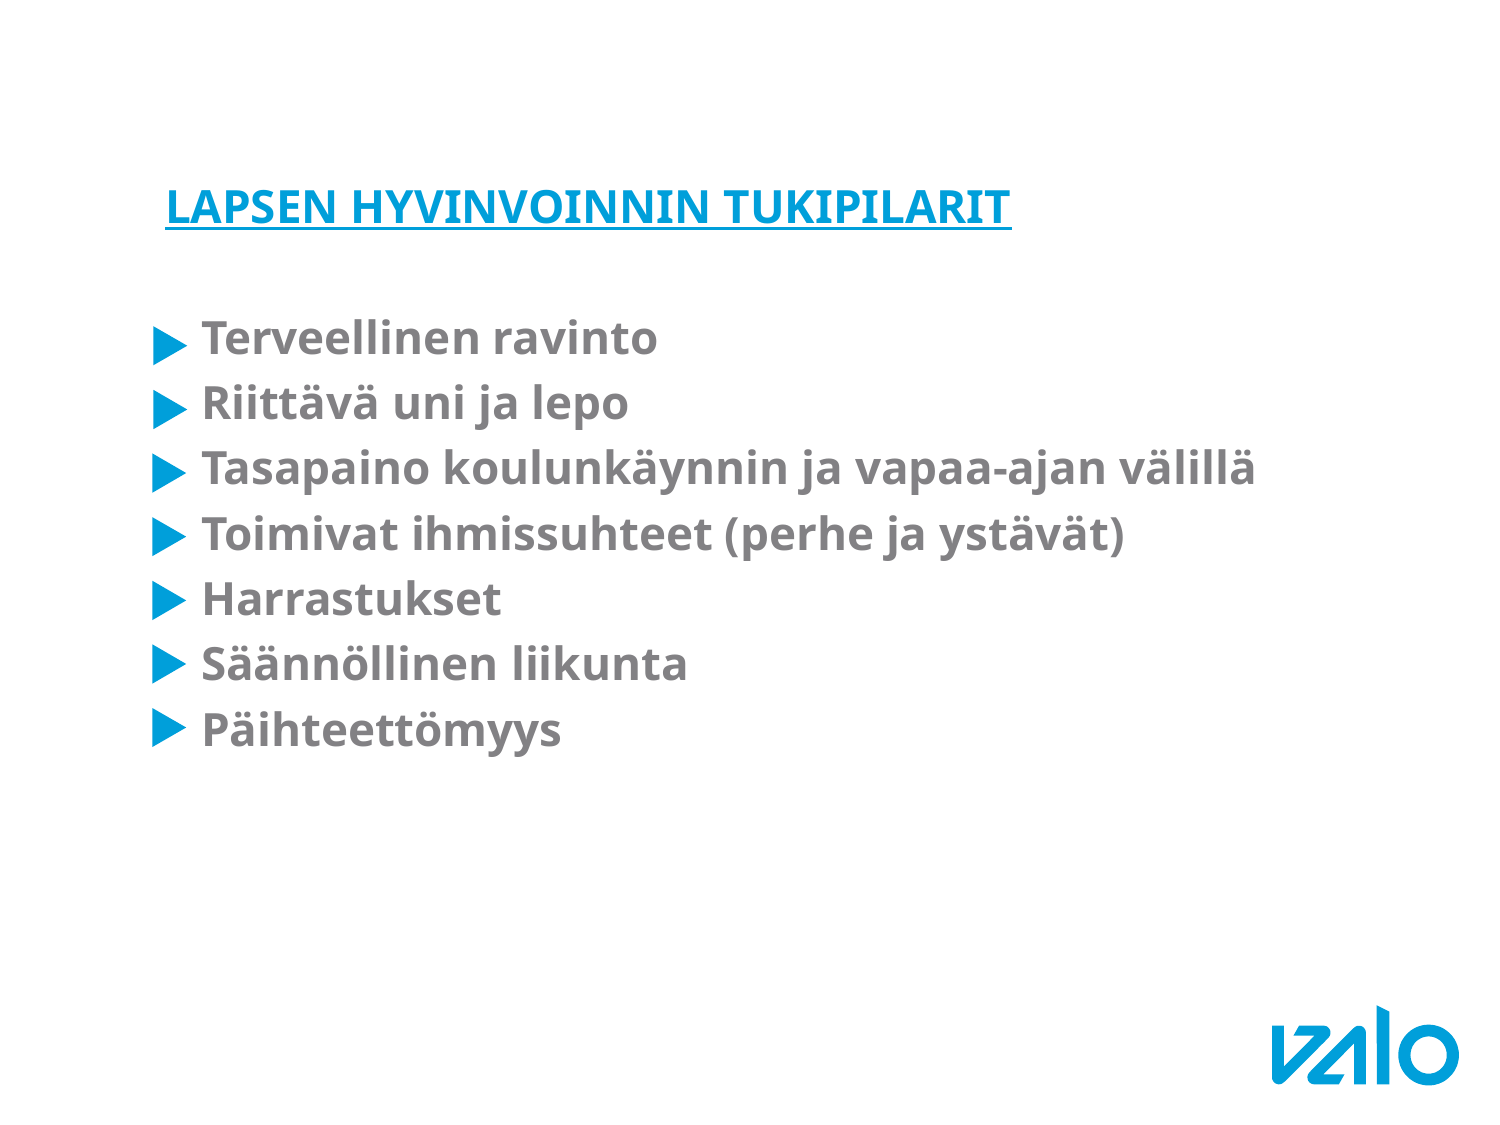

# LAPSEN HYVINVOINNIN TUKIPILARIT
 Terveellinen ravinto
 Riittävä uni ja lepo
 Tasapaino koulunkäynnin ja vapaa-ajan välillä
 Toimivat ihmissuhteet (perhe ja ystävät)
 Harrastukset
 Säännöllinen liikunta
 Päihteettömyys